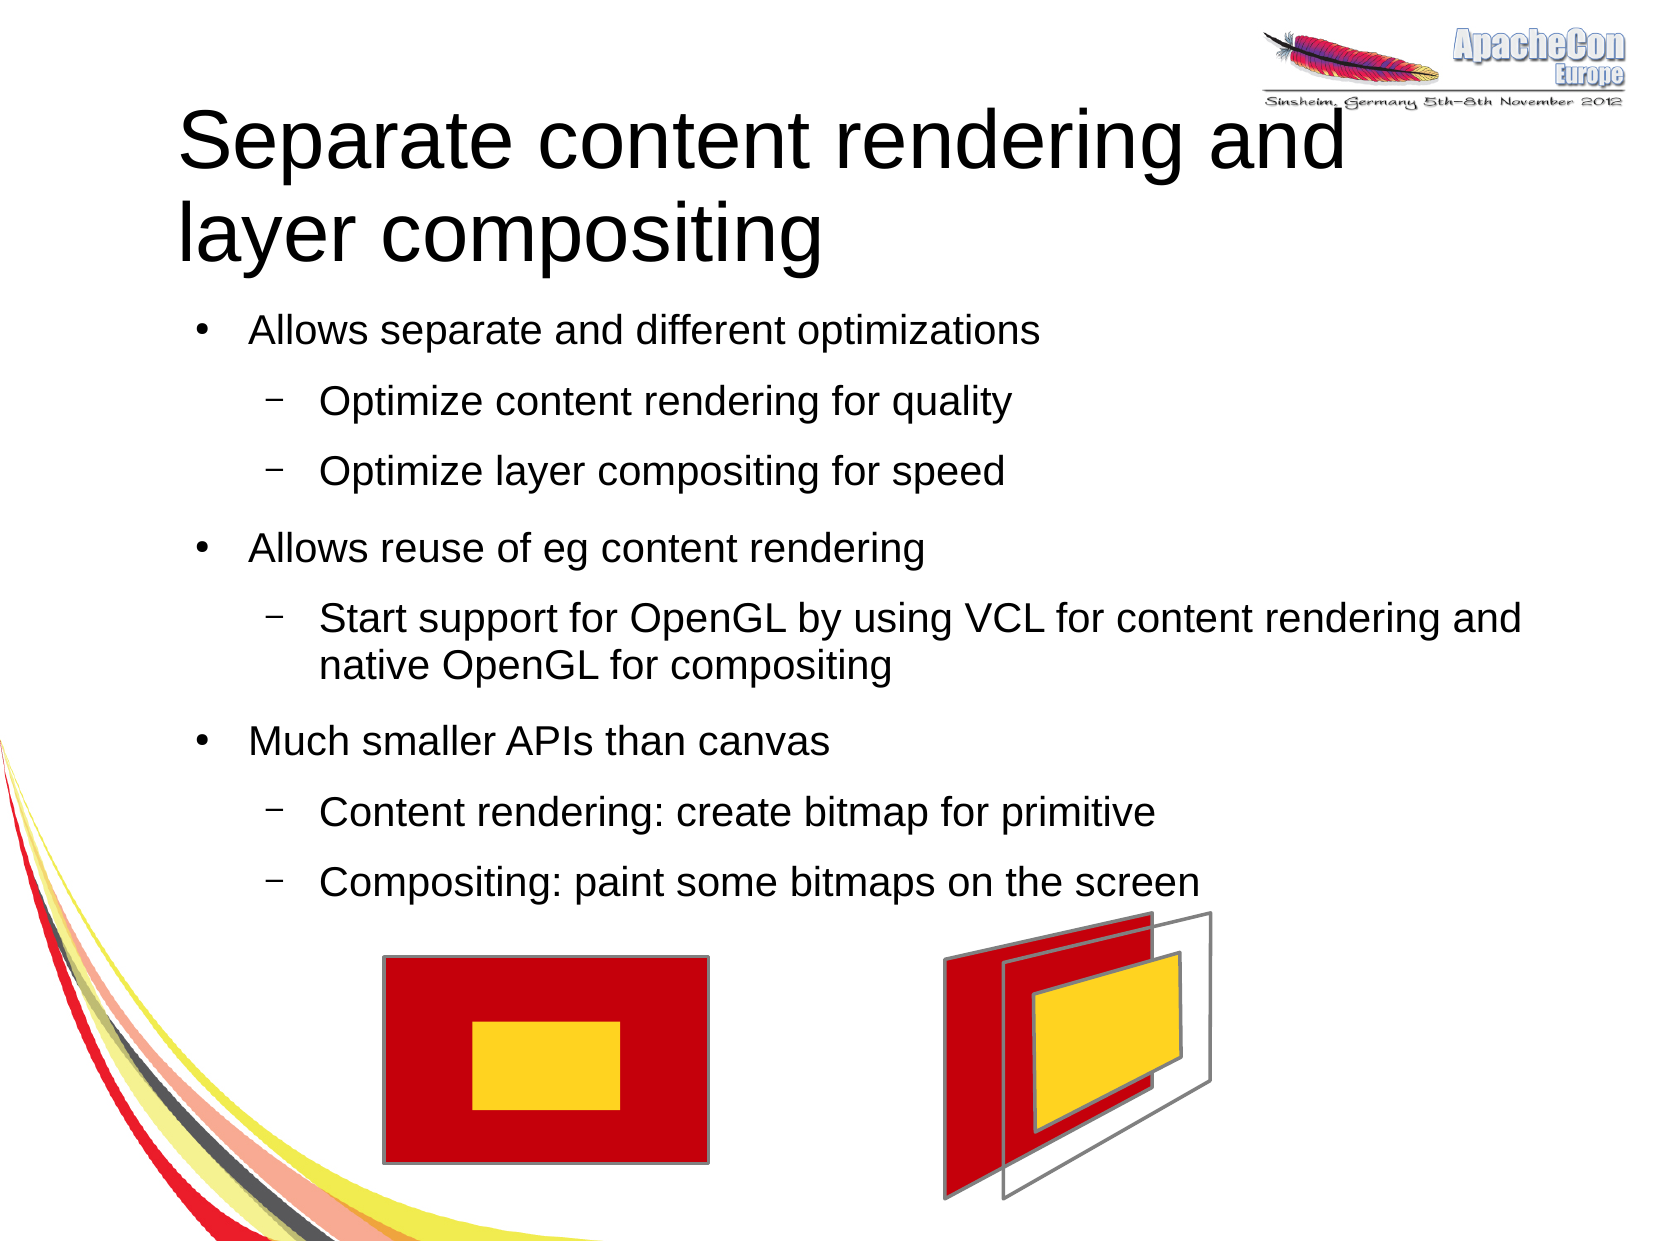

# Separate content rendering and layer compositing
Allows separate and different optimizations
Optimize content rendering for quality
Optimize layer compositing for speed
Allows reuse of eg content rendering
Start support for OpenGL by using VCL for content rendering and native OpenGL for compositing
Much smaller APIs than canvas
Content rendering: create bitmap for primitive
Compositing: paint some bitmaps on the screen